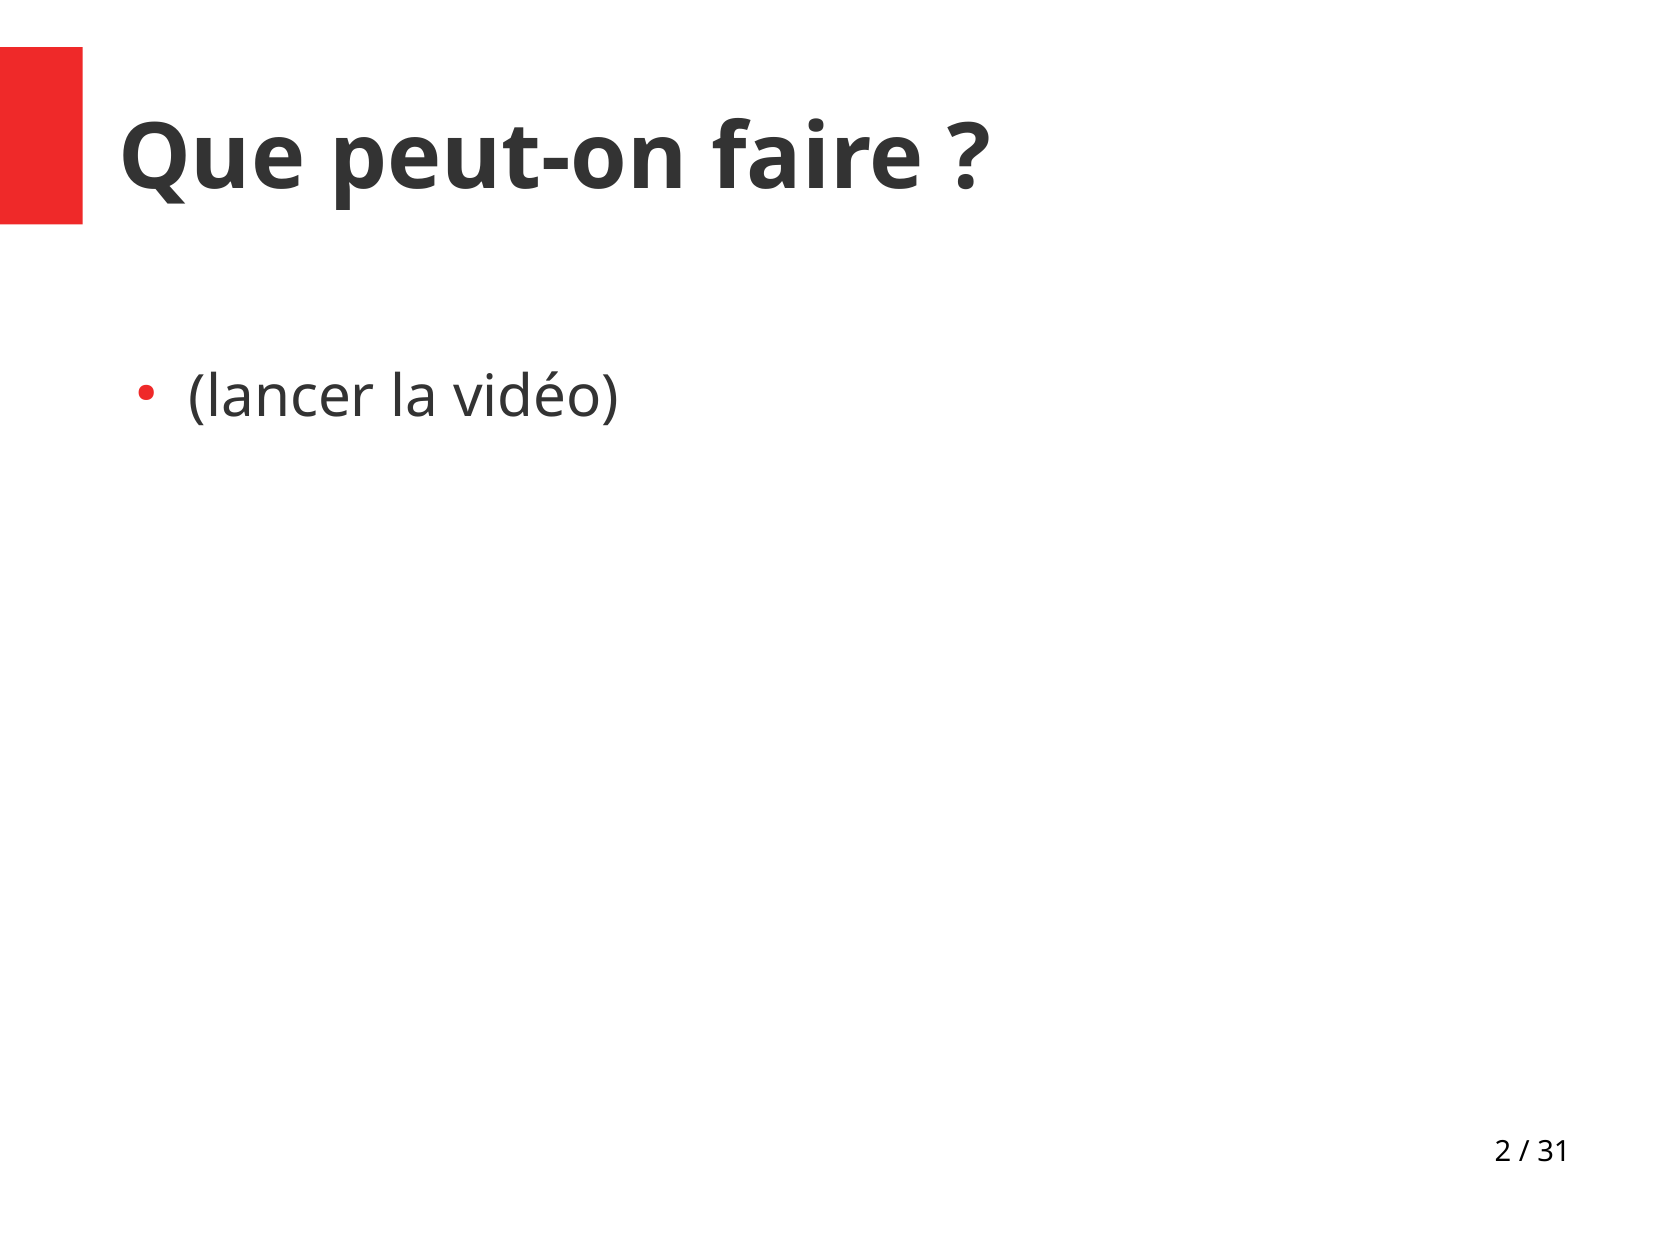

# Que peut-on faire ?
(lancer la vidéo)
2